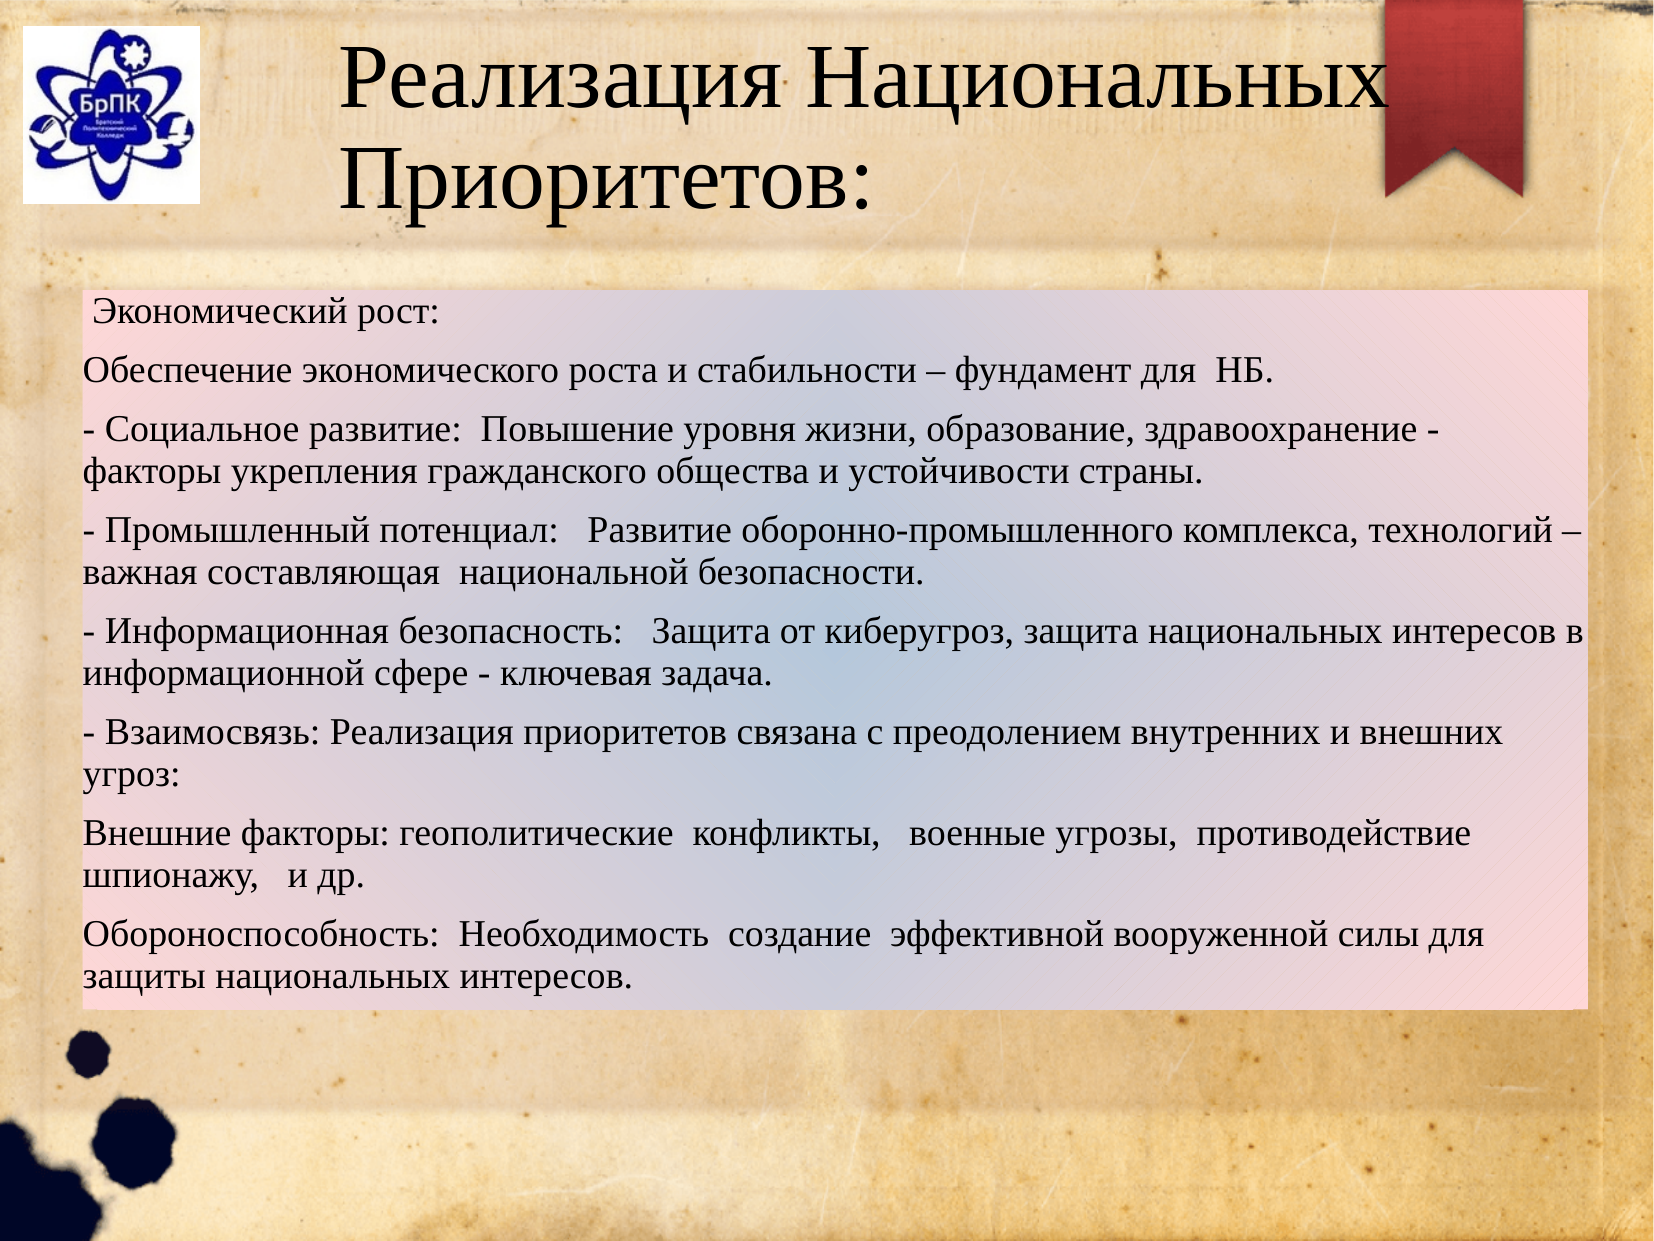

# Реализация Национальных Приоритетов:
 Экономический рост:
Обеспечение экономического роста и стабильности – фундамент для НБ.
- Социальное развитие: Повышение уровня жизни, образование, здравоохранение - факторы укрепления гражданского общества и устойчивости страны.
- Промышленный потенциал: Развитие оборонно-промышленного комплекса, технологий – важная составляющая национальной безопасности.
- Информационная безопасность: Защита от киберугроз, защита национальных интересов в информационной сфере - ключевая задача.
- Взаимосвязь: Реализация приоритетов связана с преодолением внутренних и внешних угроз:
Внешние факторы: геополитические конфликты, военные угрозы, противодействие шпионажу, и др.
Обороноспособность: Необходимость создание эффективной вооруженной силы для защиты национальных интересов.